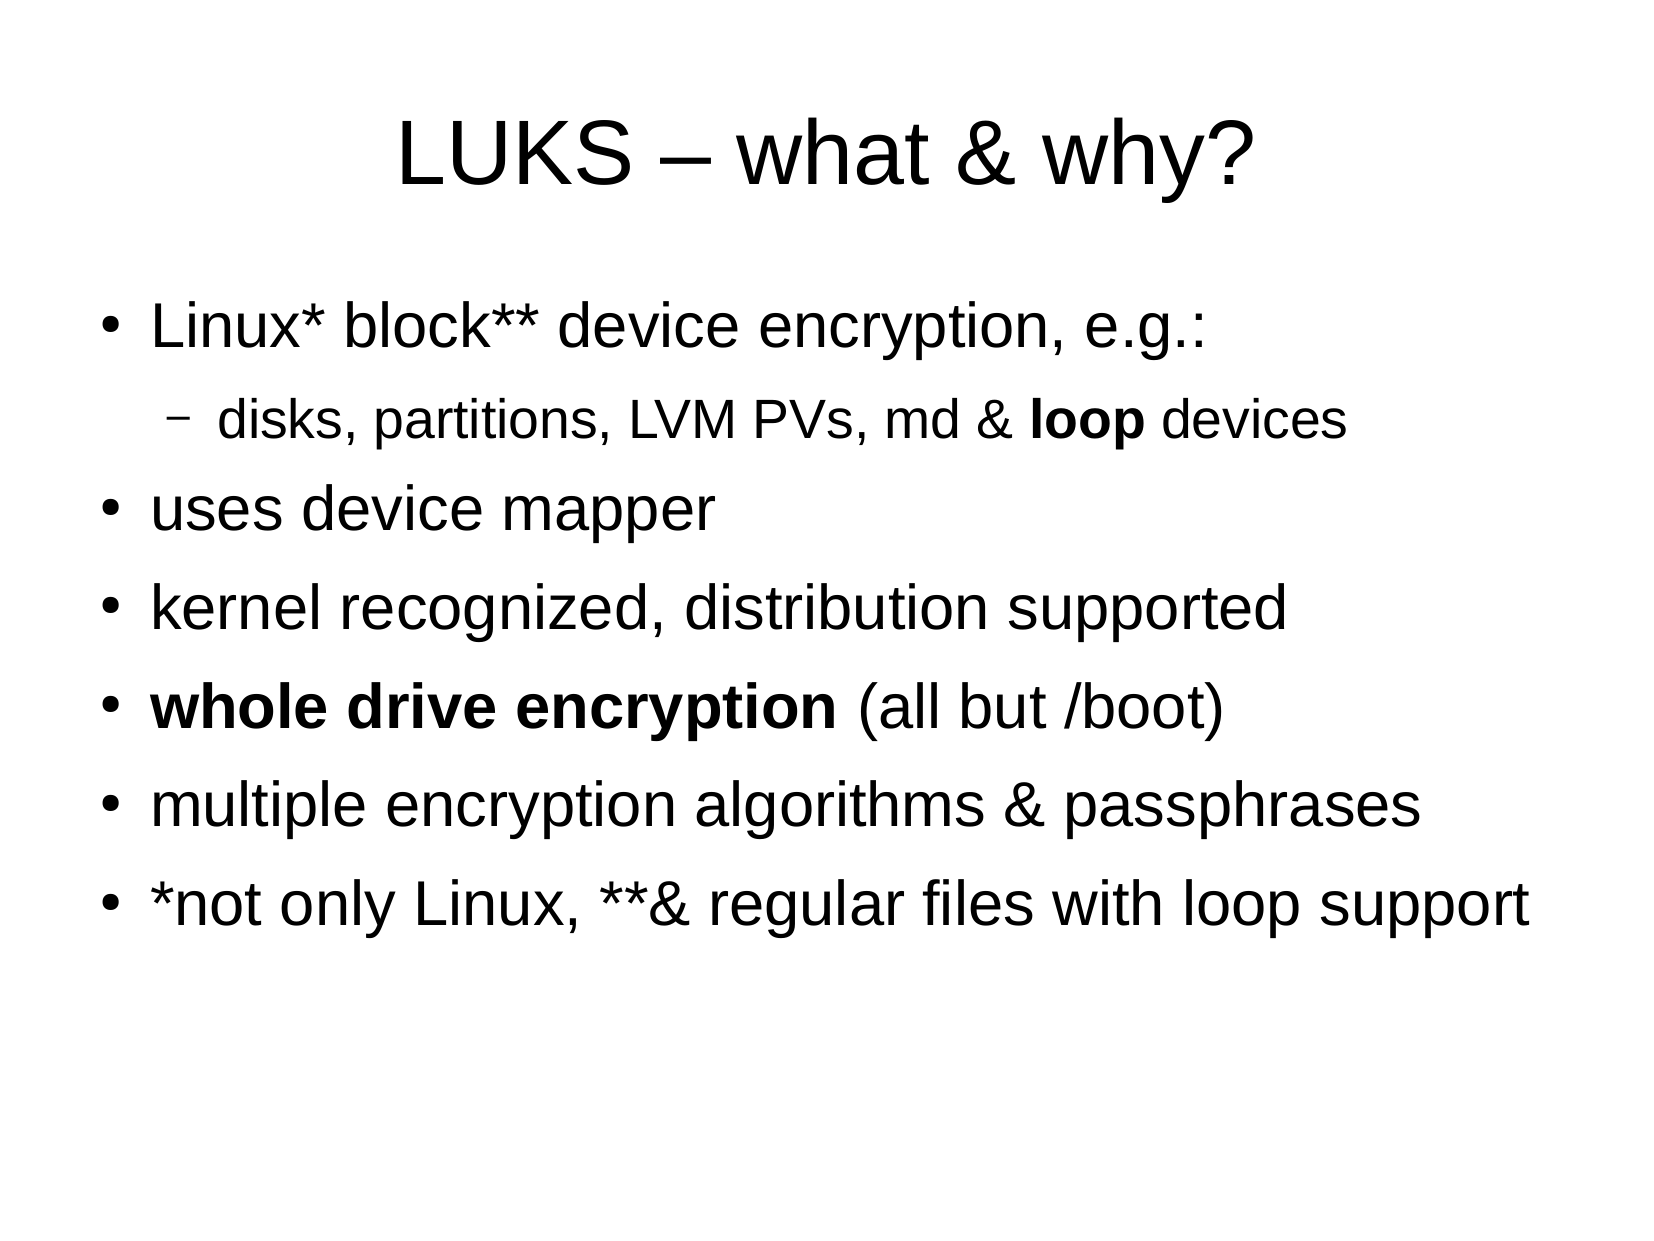

# LUKS – what & why?
Linux* block** device encryption, e.g.:
disks, partitions, LVM PVs, md & loop devices
uses device mapper
kernel recognized, distribution supported
whole drive encryption (all but /boot)
multiple encryption algorithms & passphrases
*not only Linux, **& regular files with loop support